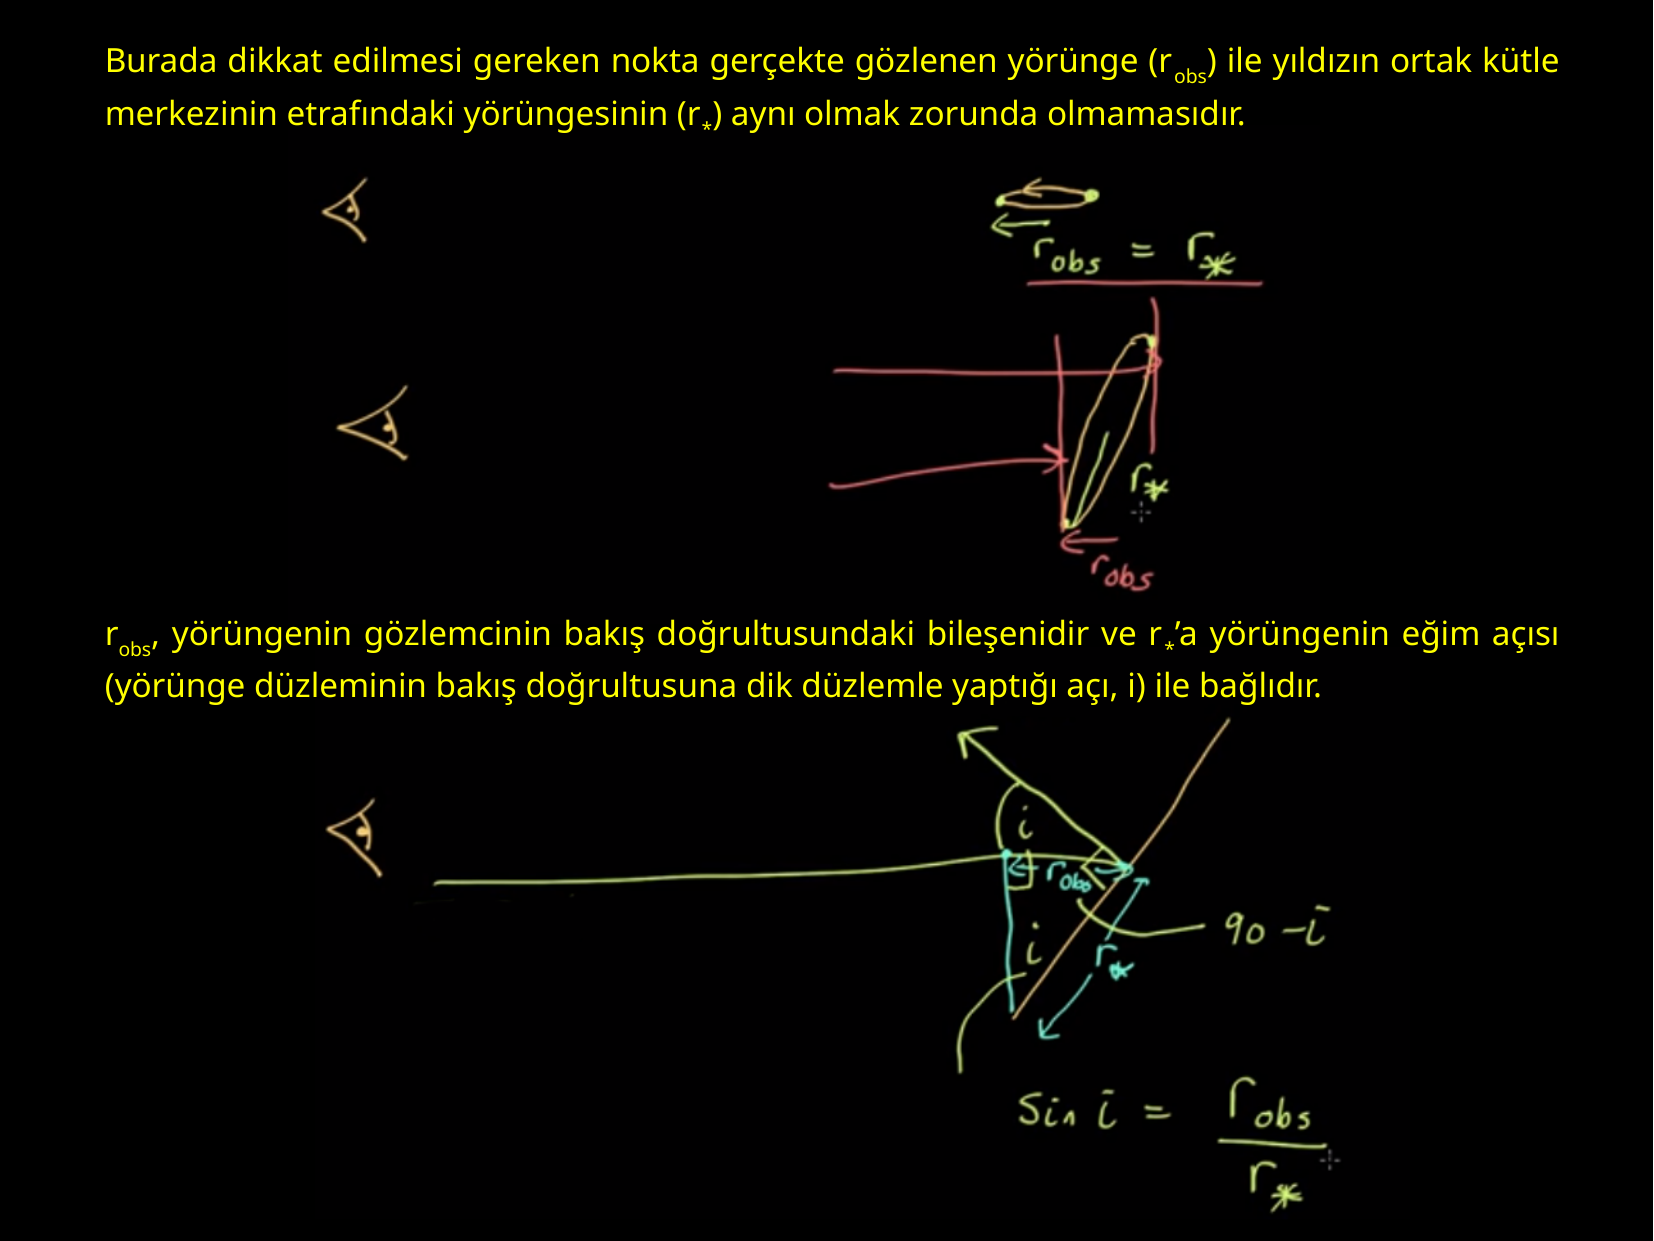

Burada dikkat edilmesi gereken nokta gerçekte gözlenen yörünge (robs) ile yıldızın ortak kütle merkezinin etrafındaki yörüngesinin (r*) aynı olmak zorunda olmamasıdır.
robs, yörüngenin gözlemcinin bakış doğrultusundaki bileşenidir ve r*’a yörüngenin eğim açısı (yörünge düzleminin bakış doğrultusuna dik düzlemle yaptığı açı, i) ile bağlıdır.